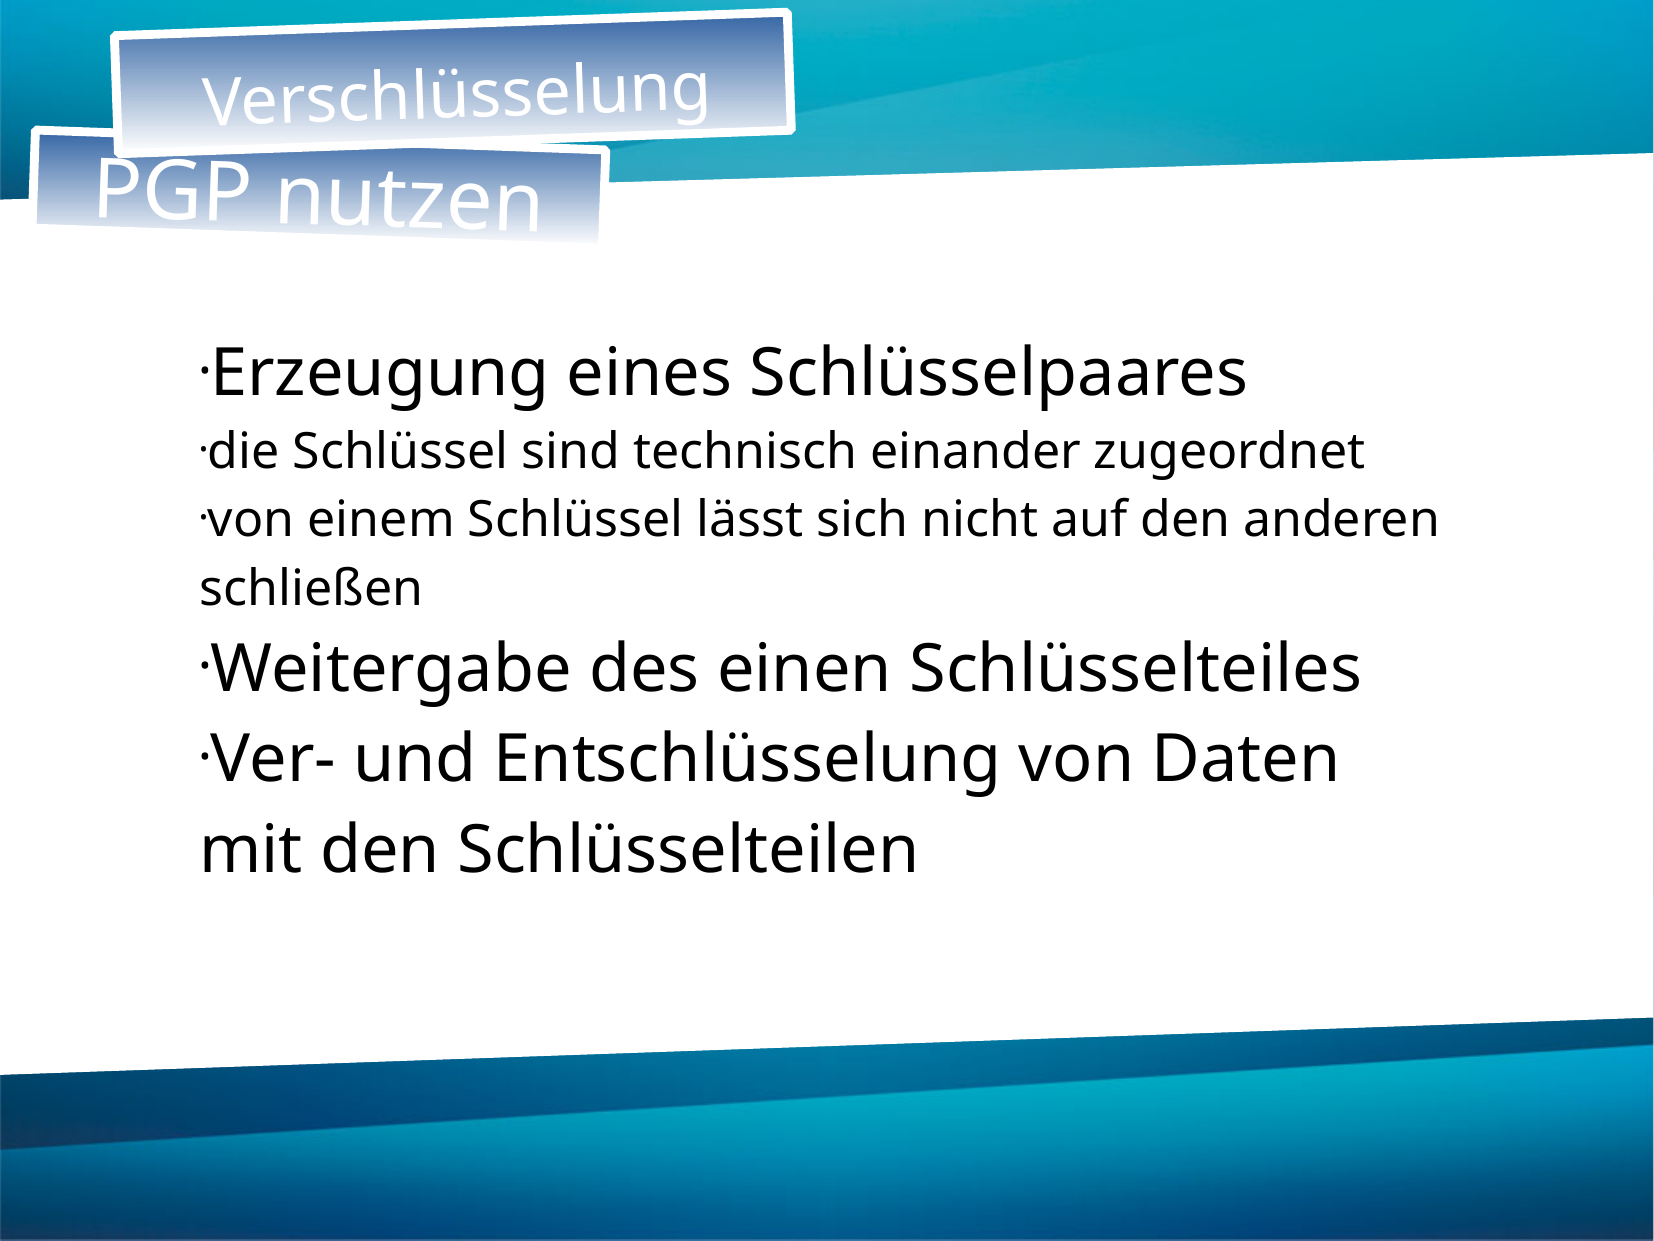

Verschlüsselung
PGP nutzen
Erzeugung eines Schlüsselpaares
die Schlüssel sind technisch einander zugeordnet
von einem Schlüssel lässt sich nicht auf den anderen schließen
Weitergabe des einen Schlüsselteiles
Ver- und Entschlüsselung von Daten mit den Schlüsselteilen